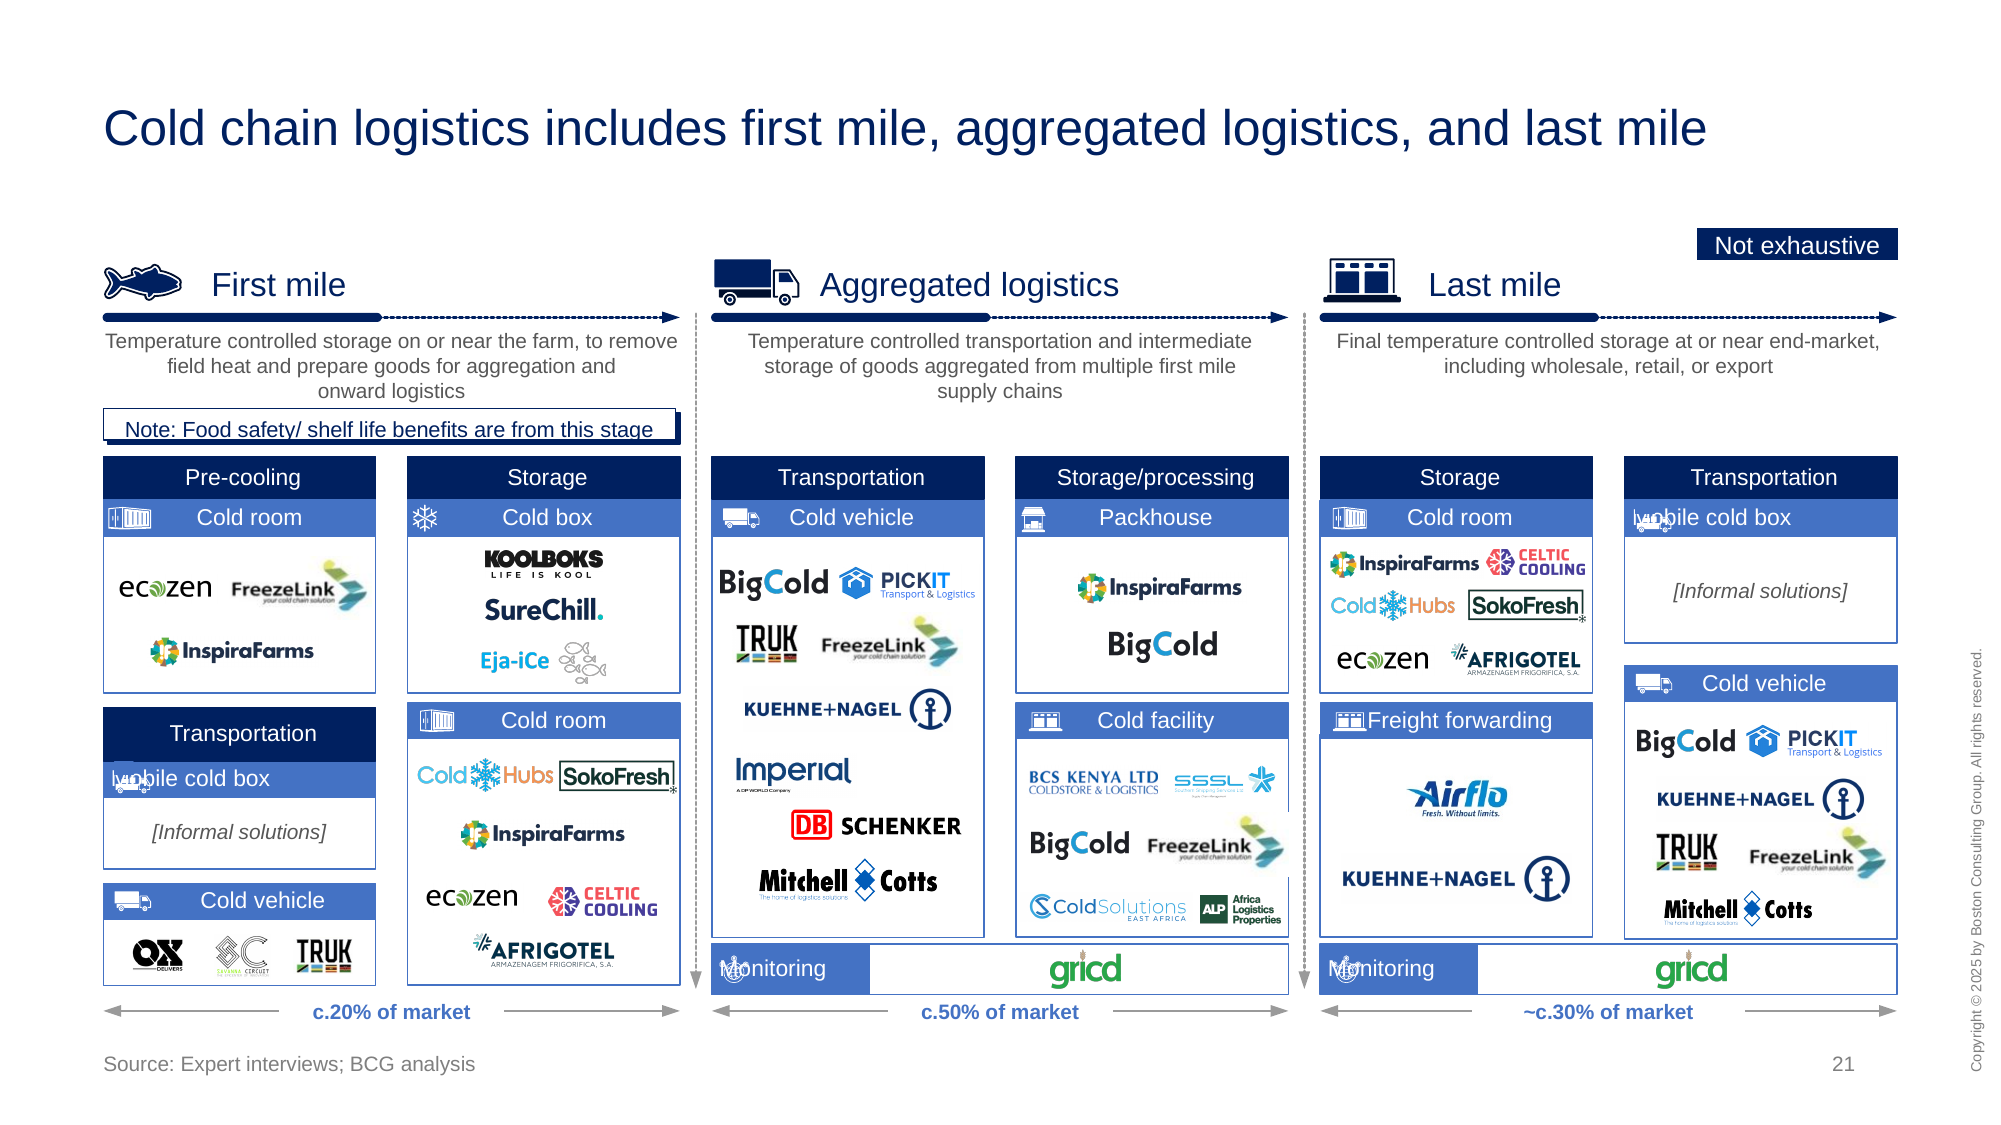

# Cold chain logistics includes first mile, aggregated logistics, and last mile
Not exhaustive
First mile
Aggregated logistics
Last mile
Temperature controlled storage on or near the farm, to remove field heat and prepare goods for aggregation and onward logistics
Temperature controlled transportation and intermediate storage of goods aggregated from multiple first mile
supply chains
Final temperature controlled storage at or near end-market, including wholesale, retail, or export
Note: Food safety/ shelf life benefits are from this stage
Pre-cooling
Storage
Transportation
Storage/processing
Storage
Transportation
 Cold room
Cold box
Cold vehicle
Packhouse
Cold room
Mobile cold box
[Informal solutions]
Cold vehicle
 Cold room
Cold facility
Freight forwarding
Transportation
Mobile cold box
[Informal solutions]
 Cold vehicle
Monitoring
Monitoring
c.20% of market
c.50% of market
~c.30% of market
Source: Expert interviews; BCG analysis